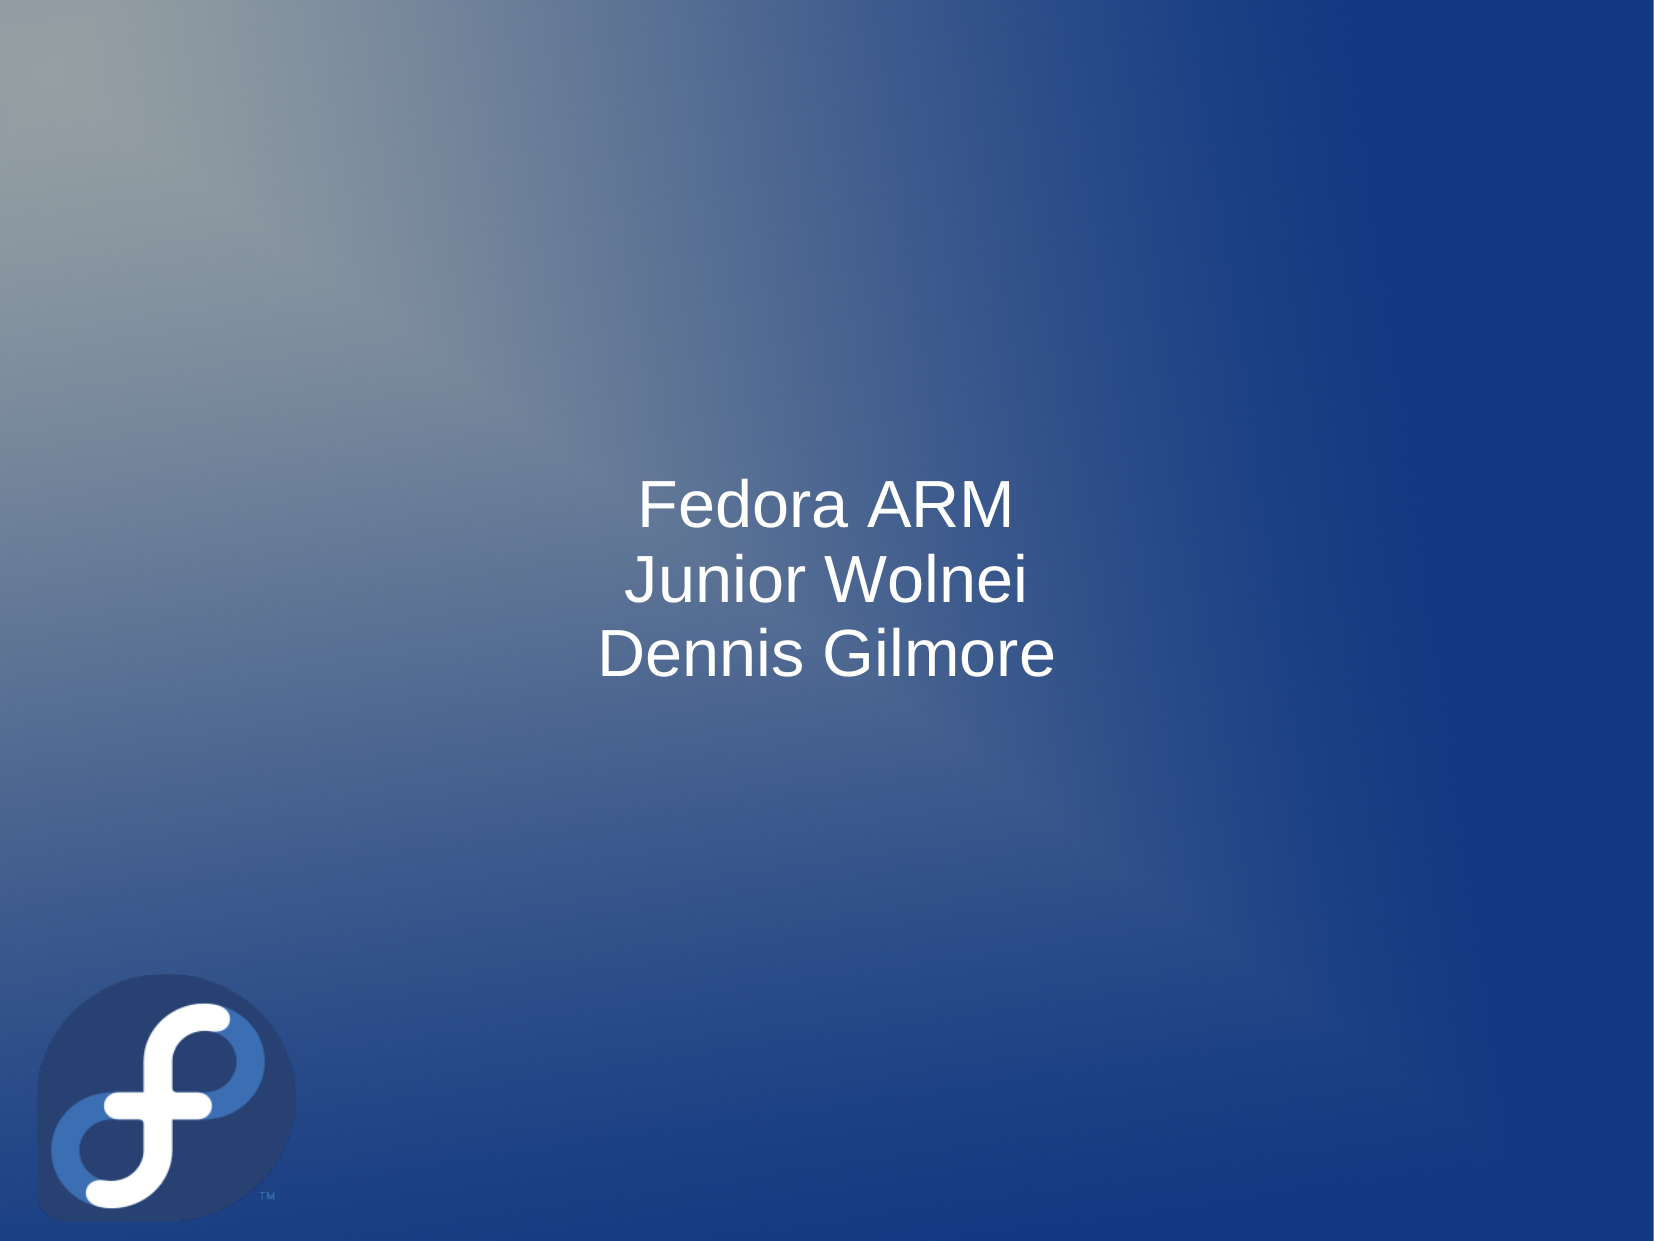

# Fedora ARM
Junior Wolnei
Dennis Gilmore